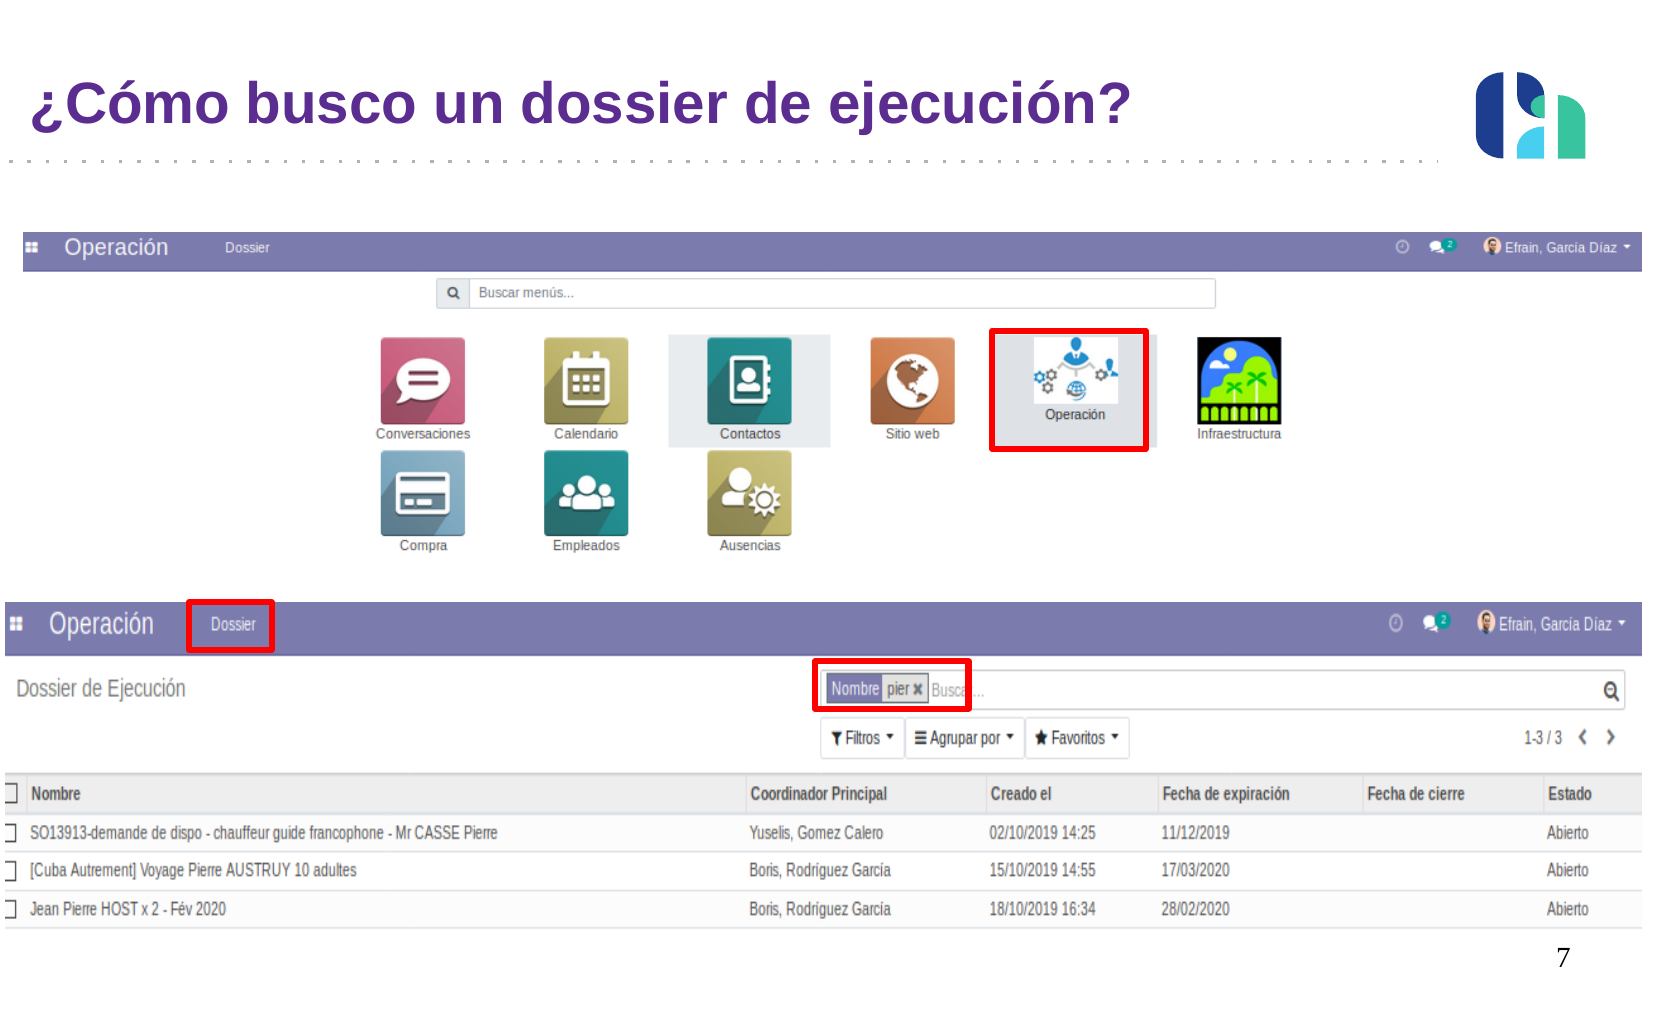

¿Cómo busco un dossier de ejecución?
7